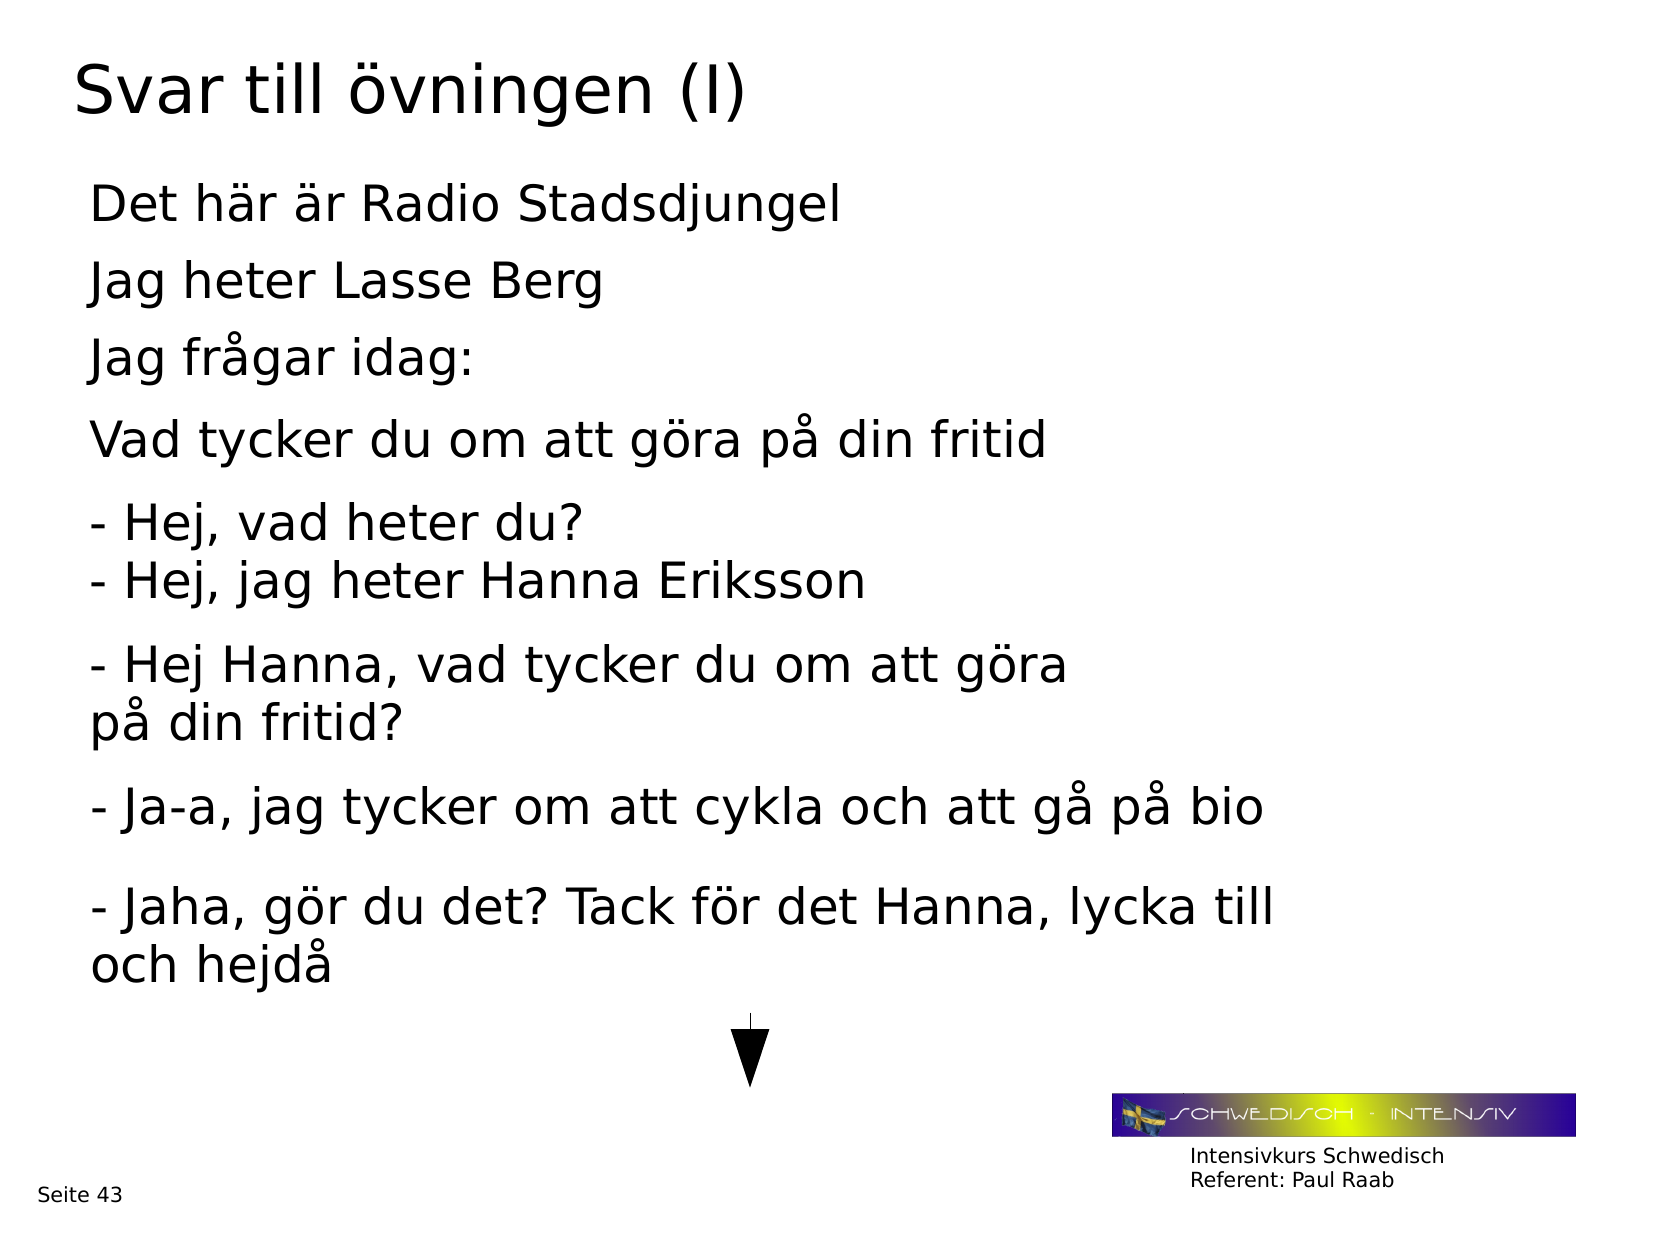

Svar till övningen (I)
Det här är Radio Stadsdjungel
Jag heter Lasse Berg
Jag frågar idag:
Vad tycker du om att göra på din fritid
- Hej, vad heter du?
- Hej, jag heter Hanna Eriksson
- Hej Hanna, vad tycker du om att göra på din fritid?
- Ja-a, jag tycker om att cykla och att gå på bio
- Jaha, gör du det? Tack för det Hanna, lycka till och hejdå